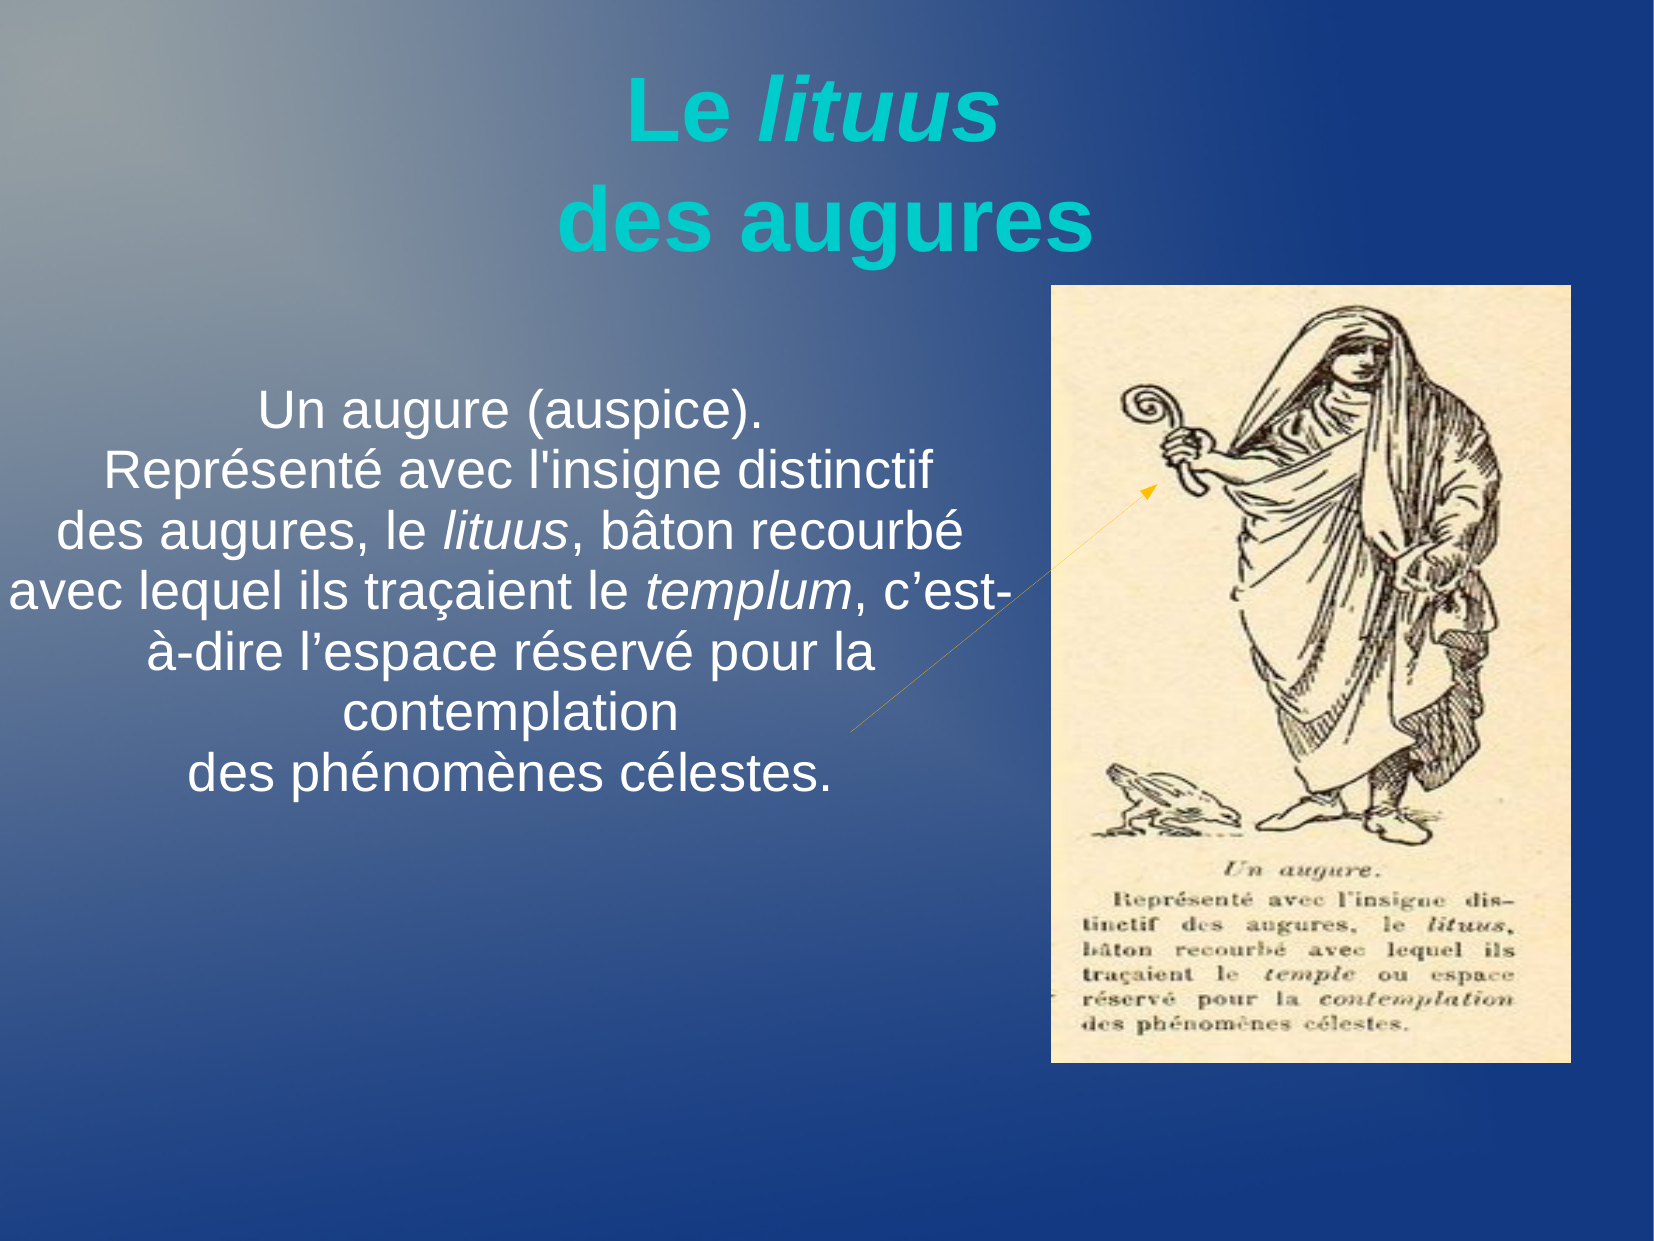

# Le lituus des augures
Un augure (auspice).
 Représenté avec l'insigne distinctif
des augures, le lituus, bâton recourbé avec lequel ils traçaient le templum, c’est-à-dire l’espace réservé pour la contemplation
des phénomènes célestes.